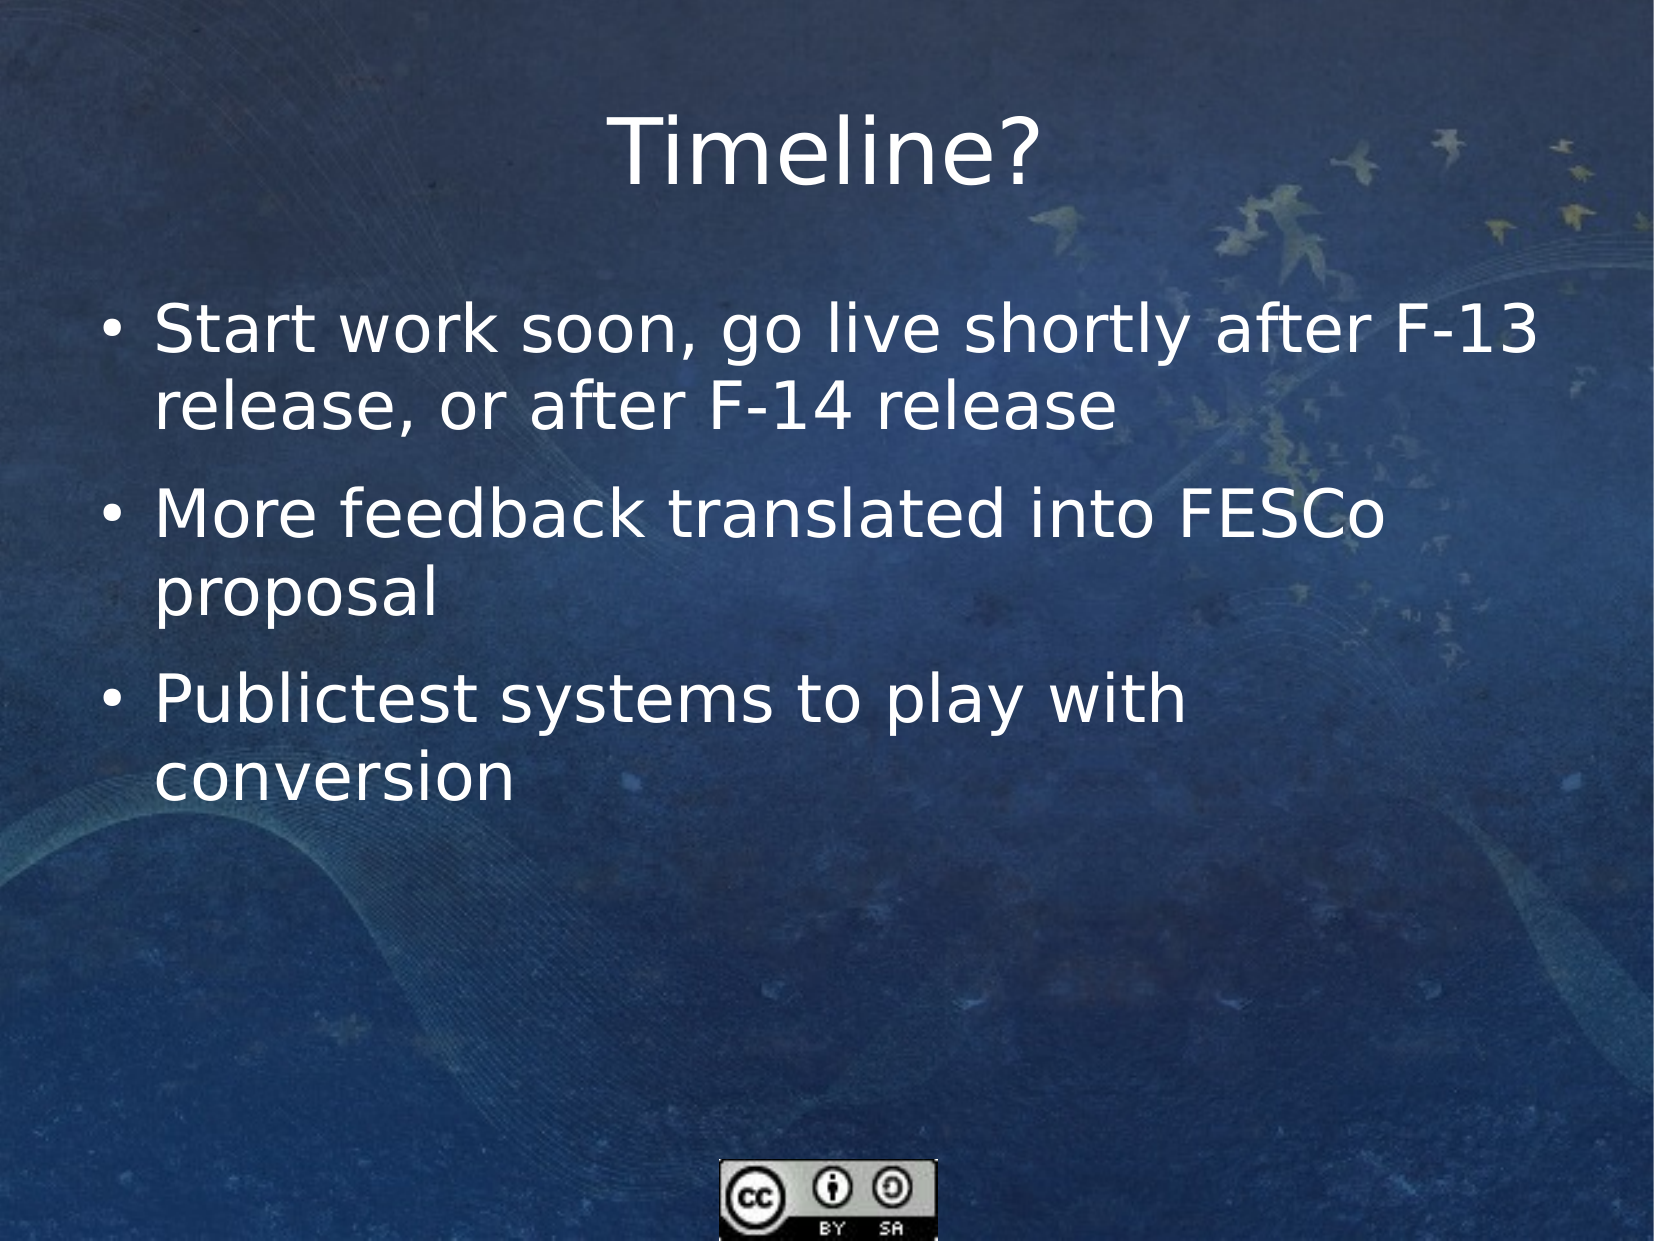

# Timeline?
Start work soon, go live shortly after F-13 release, or after F-14 release
More feedback translated into FESCo proposal
Publictest systems to play with conversion